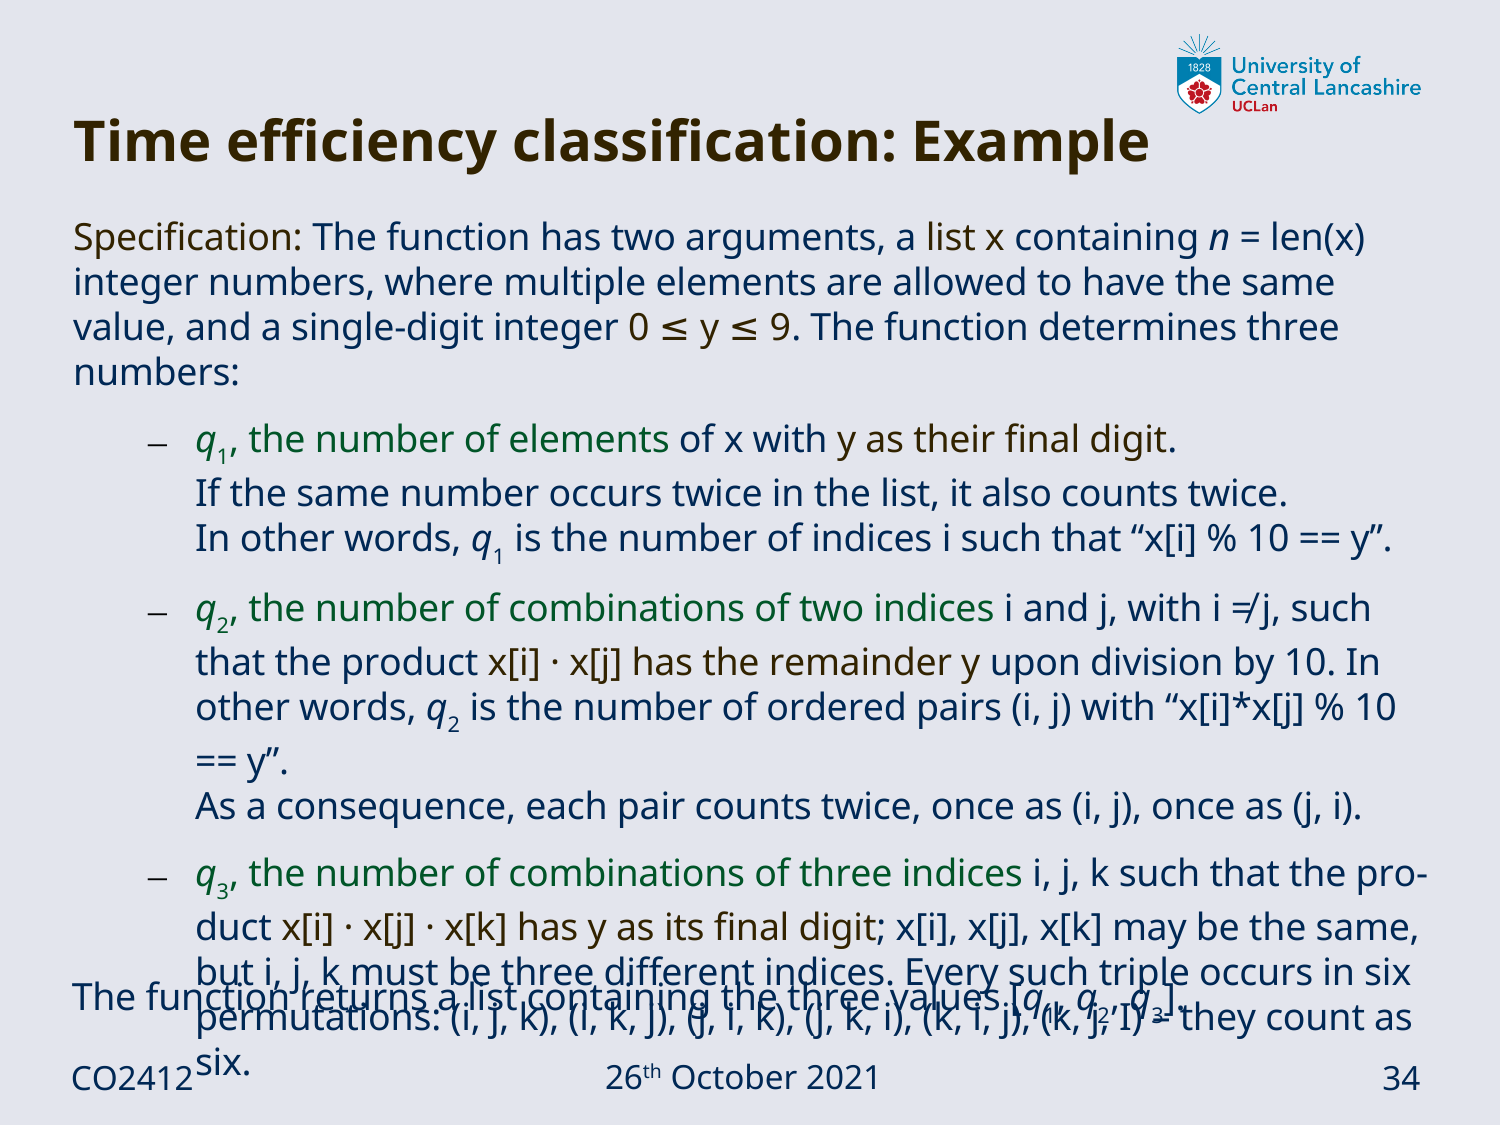

# Time efficiency classification: Example
Specification: The function has two arguments, a list x containing n = len(x) integer numbers, where multiple elements are allowed to have the same value, and a single-digit integer 0 ≤ y ≤ 9. The function determines three numbers:
q1, the number of elements of x with y as their final digit.
If the same number occurs twice in the list, it also counts twice.
In other words, q1 is the number of indices i such that “x[i] % 10 == y”.
q2, the number of combinations of two indices i and j, with i ≠ j, such that the product x[i] · x[j] has the remainder y upon division by 10. In other words, q2 is the number of ordered pairs (i, j) with “x[i]*x[j] % 10 == y”.
As a consequence, each pair counts twice, once as (i, j), once as (j, i).
q3, the number of combinations of three indices i, j, k such that the pro-
duct x[i] · x[j] · x[k] has y as its final digit; x[i], x[j], x[k] may be the same, but i, j, k must be three different indices. Every such triple occurs in six
permutations: (i, j, k), (i, k, j), (j, i, k), (j, k, i), (k, i, j), (k, j, I) – they count as six.
The function returns a list containing the three values [q1, q2, q3].